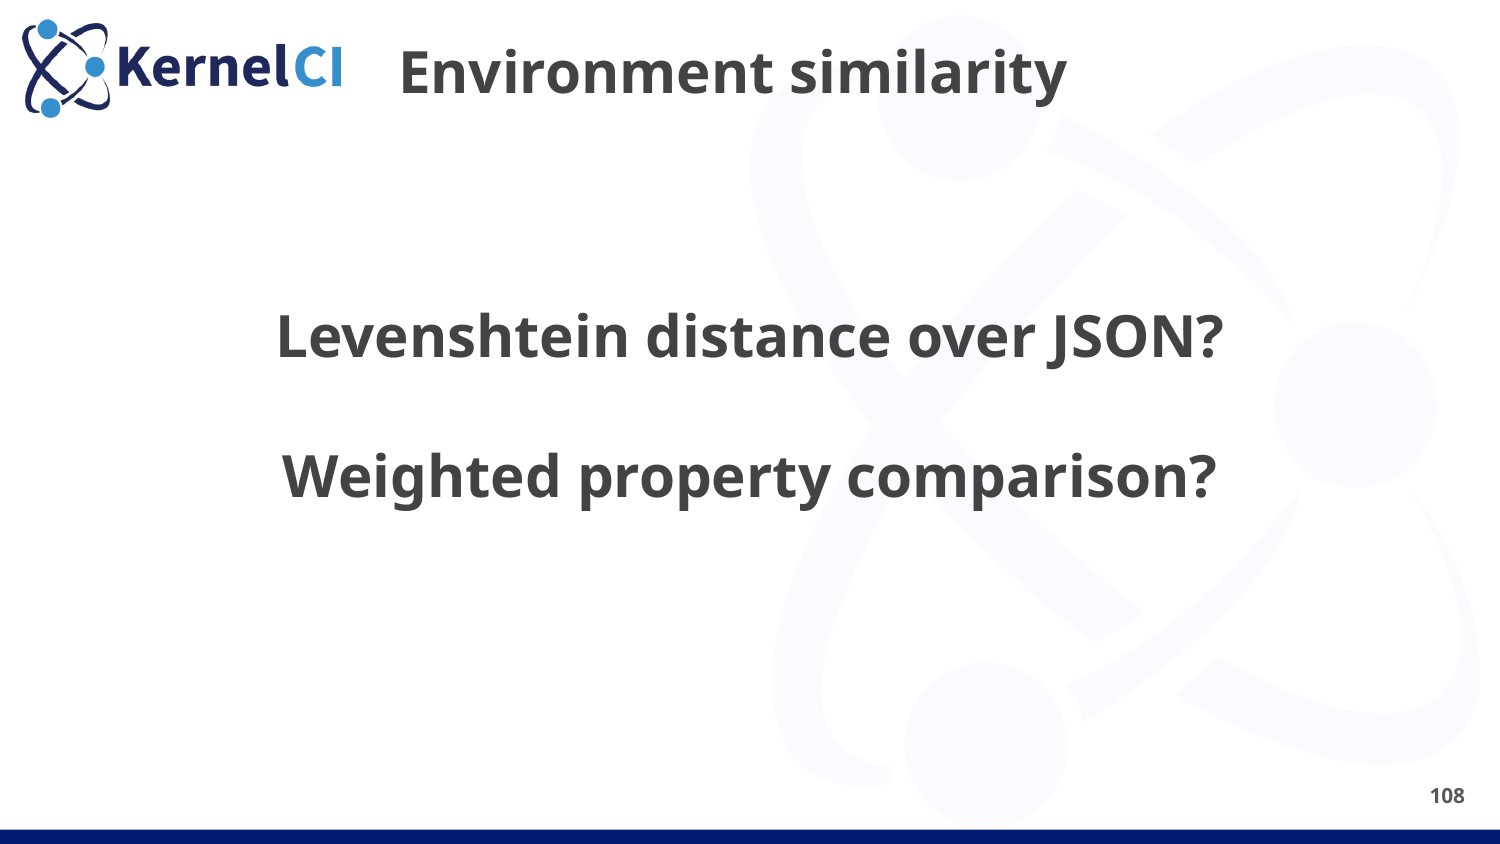

# Environment similarity
Levenshtein distance over JSON?
Weighted property comparison?